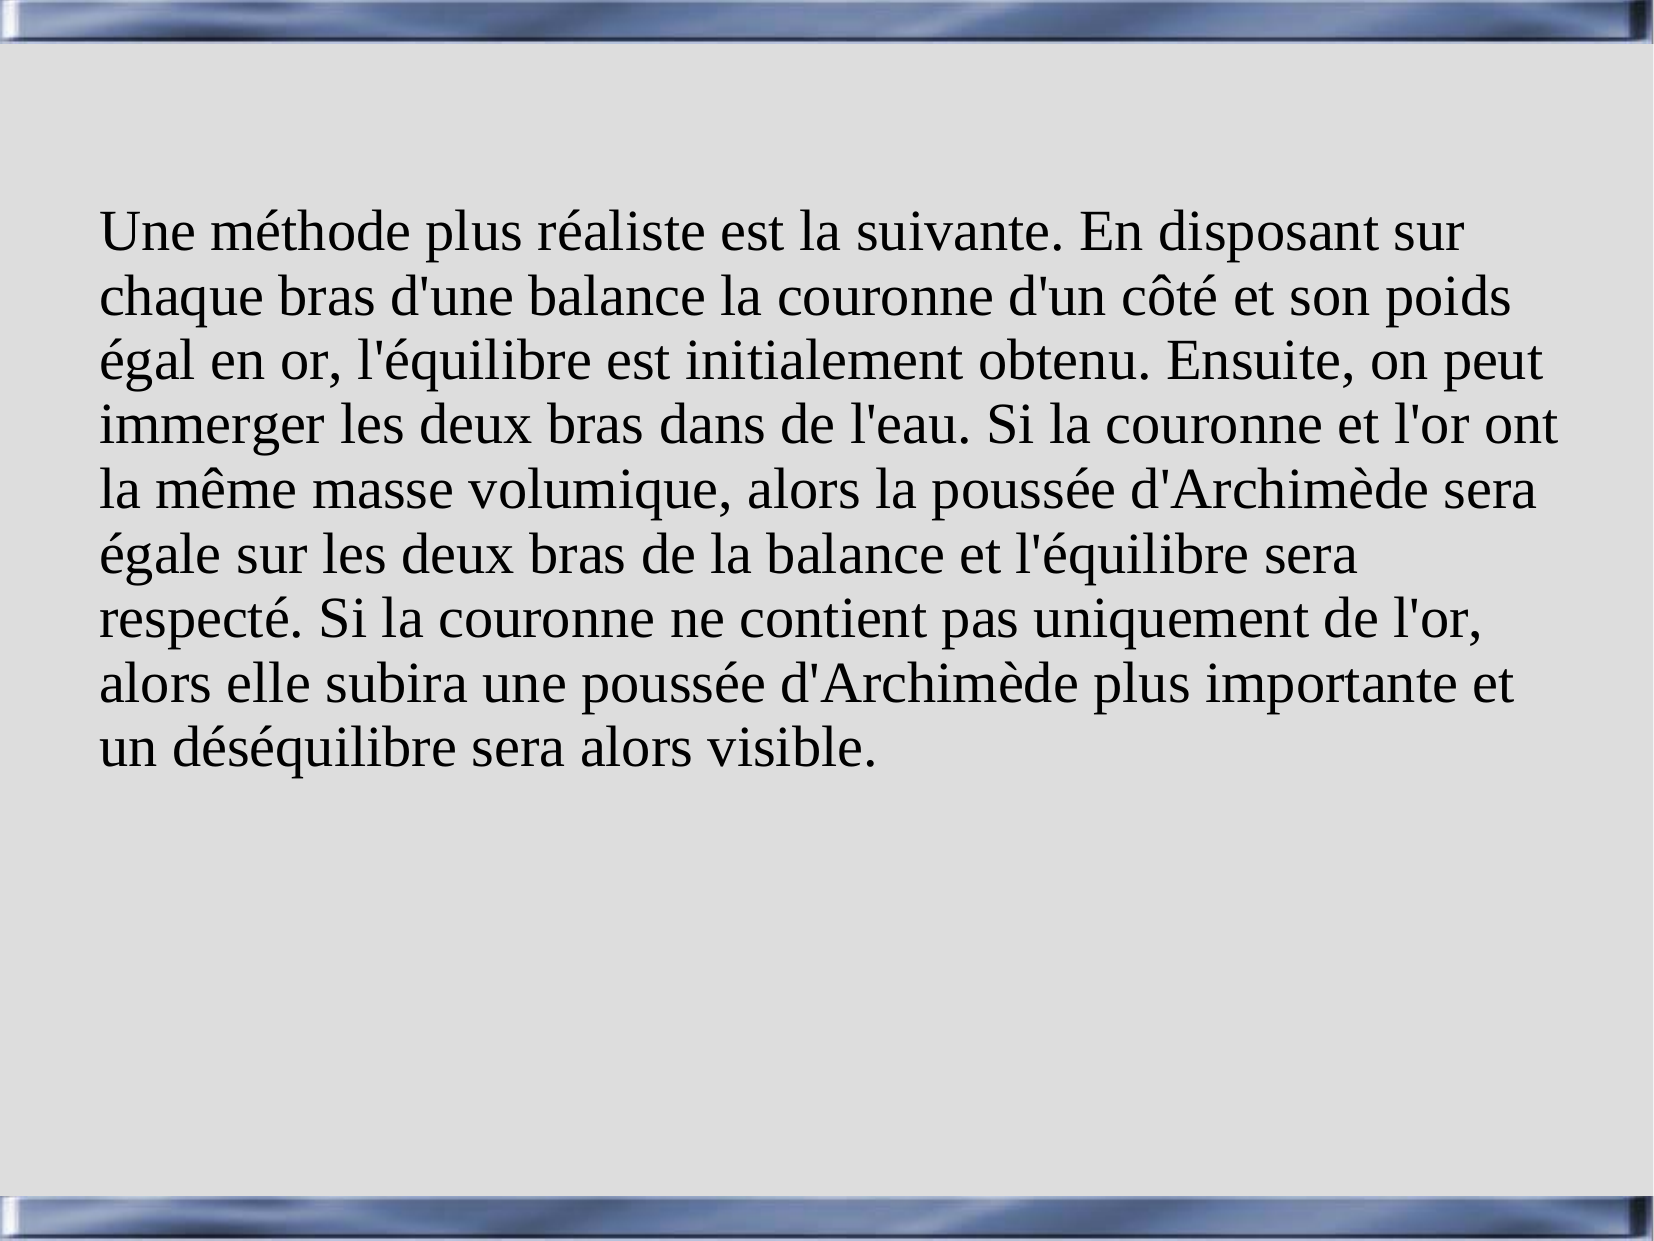

Une méthode plus réaliste est la suivante. En disposant sur chaque bras d'une balance la couronne d'un côté et son poids égal en or, l'équilibre est initialement obtenu. Ensuite, on peut immerger les deux bras dans de l'eau. Si la couronne et l'or ont la même masse volumique, alors la poussée d'Archimède sera égale sur les deux bras de la balance et l'équilibre sera respecté. Si la couronne ne contient pas uniquement de l'or, alors elle subira une poussée d'Archimède plus importante et un déséquilibre sera alors visible.